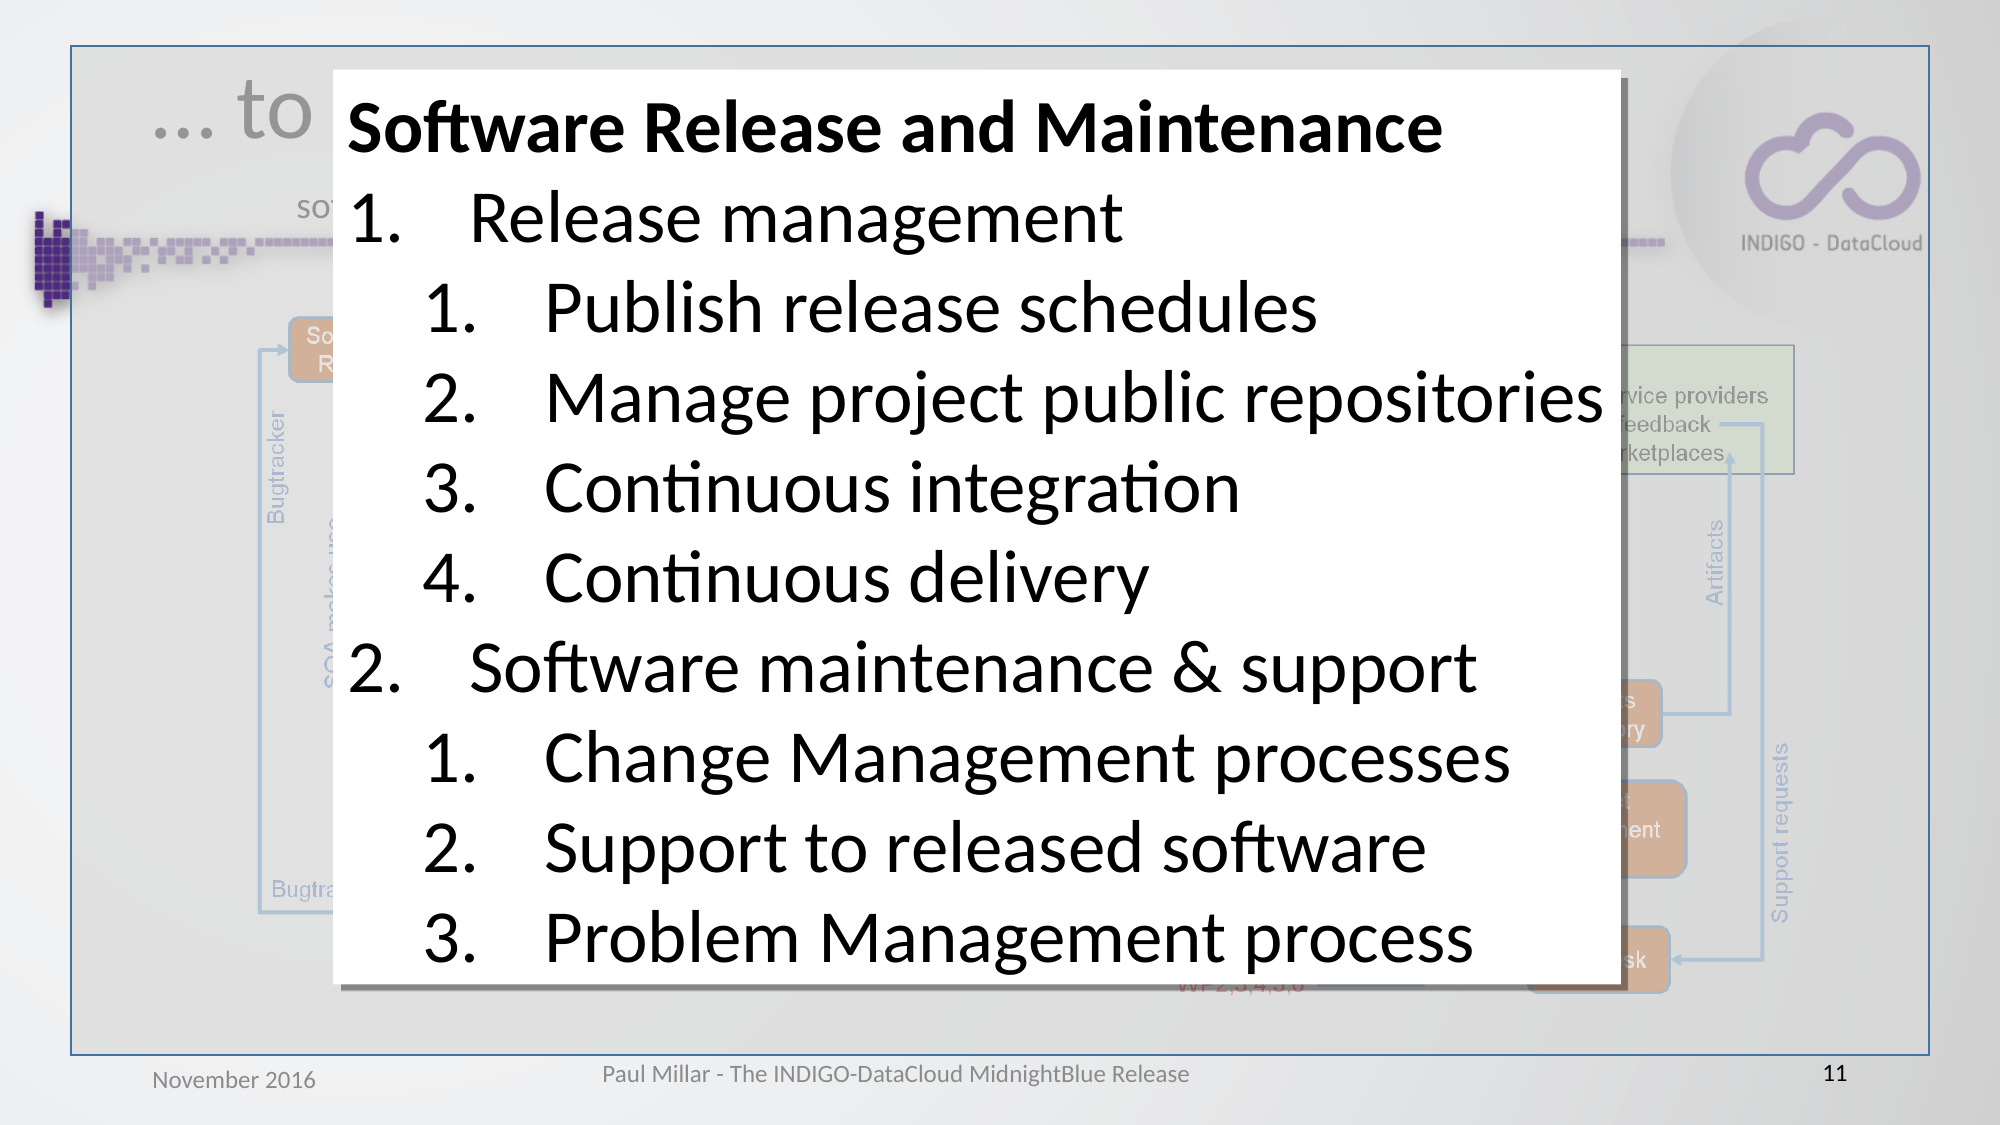

# … to the implementation
Software Release and Maintenance
Release management
Publish release schedules
Manage project public repositories
Continuous integration
Continuous delivery
Software maintenance & support
Change Management processes
Support to released software
Problem Management process
software improvement cycle and the integration / release / software quality process
Software Quality assurance
Code style checking
Unit testing
Functional/Integration testing
Code Review
Documentation
Paul Millar - The INDIGO-DataCloud MidnightBlue Release
November 2016